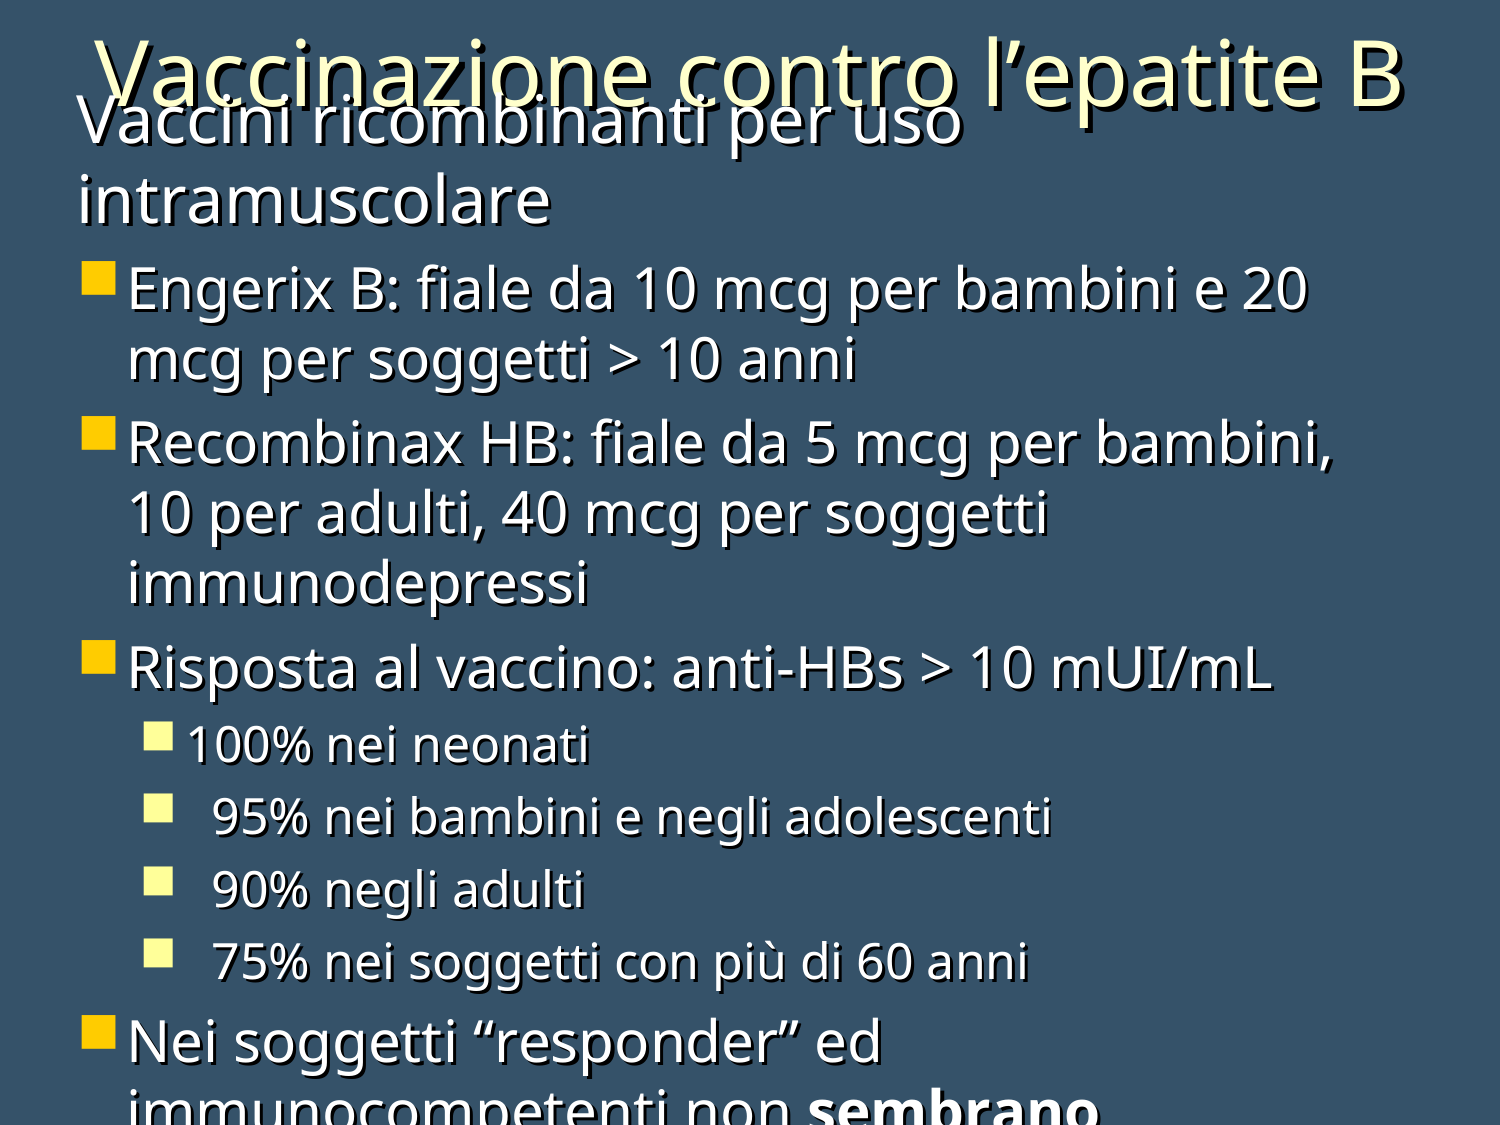

Vaccinazione contro l’epatite B
Vaccini ricombinanti per uso intramuscolare
Engerix B: fiale da 10 mcg per bambini e 20 mcg per soggetti > 10 anni
Recombinax HB: fiale da 5 mcg per bambini, 10 per adulti, 40 mcg per soggetti immunodepressi
Risposta al vaccino: anti-HBs > 10 mUI/mL
100% nei neonati
 95% nei bambini e negli adolescenti
 90% negli adulti
 75% nei soggetti con più di 60 anni
Nei soggetti “responder” ed immunocompetenti non sembrano necessarie dosi di richiamo